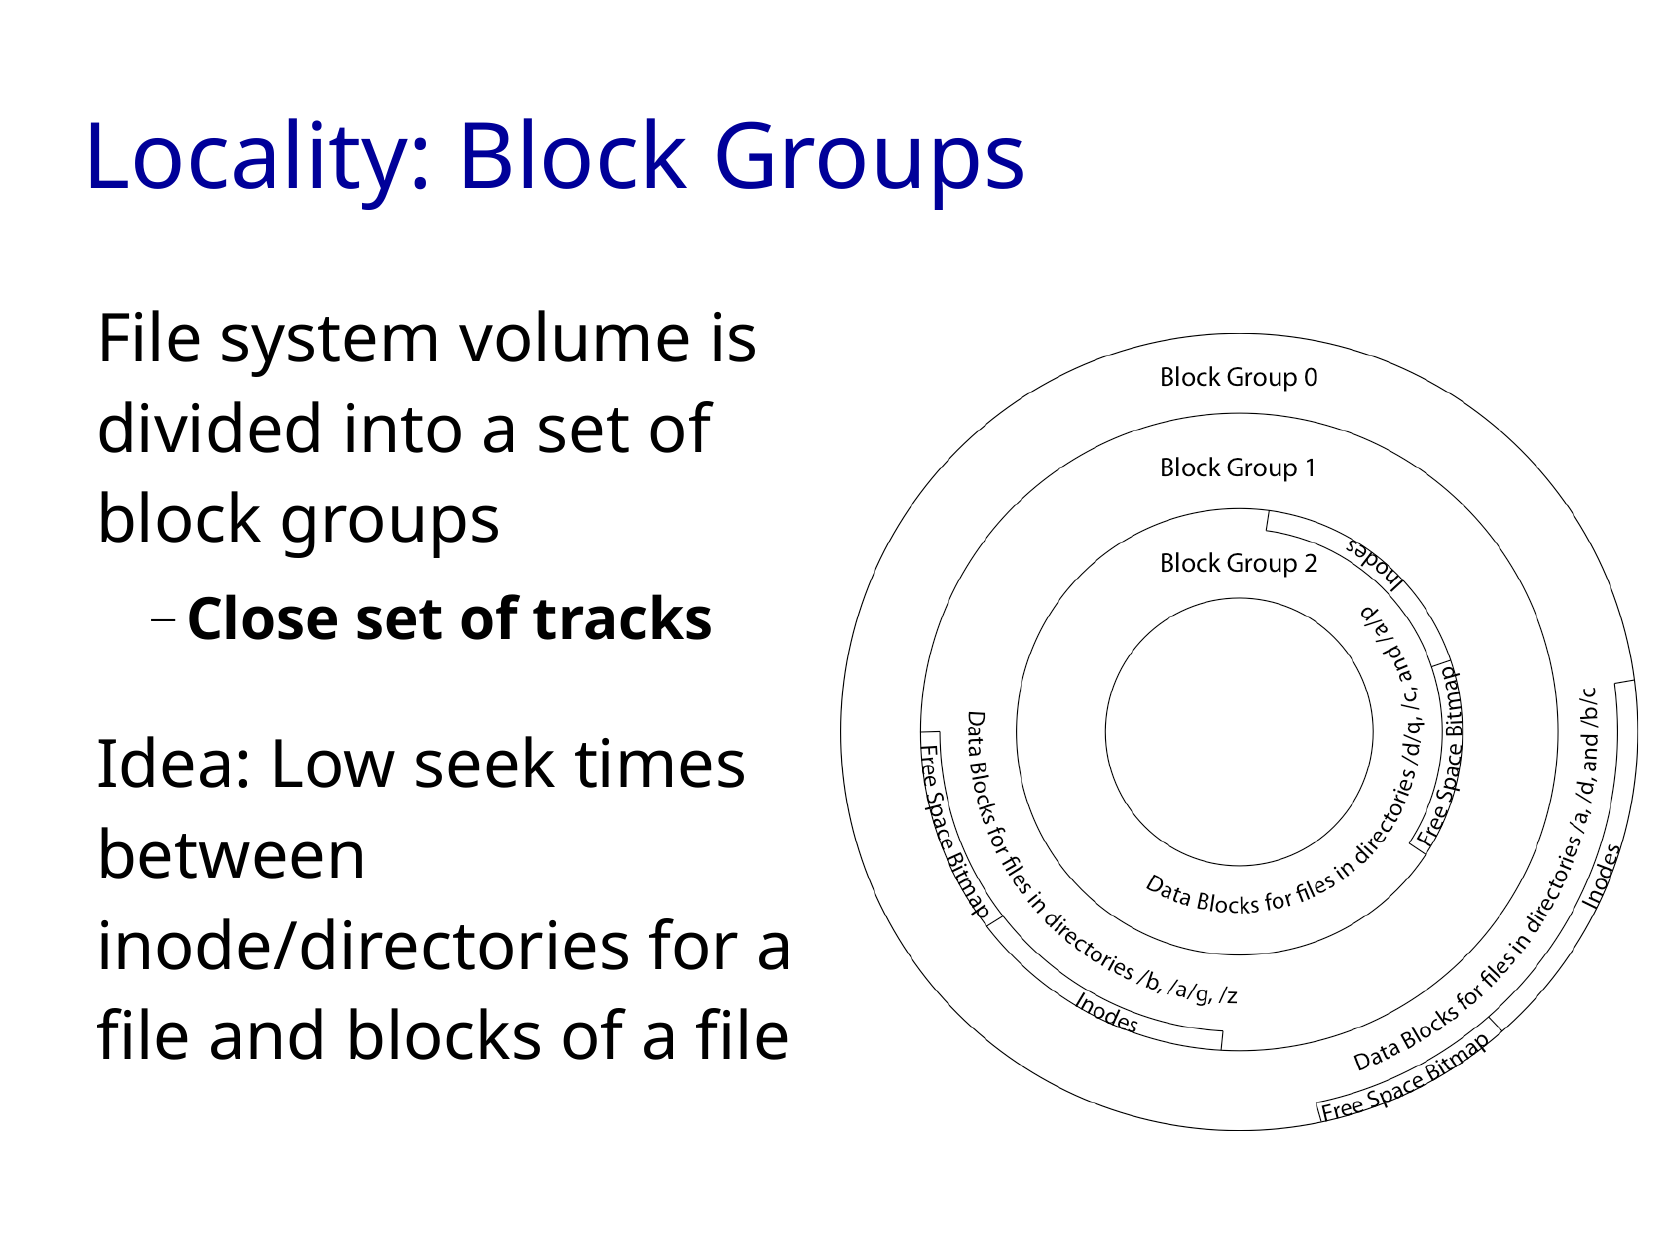

# Locality: Block Groups
File system volume is divided into a set of block groups
Close set of tracks
Idea: Low seek times between inode/directories for a file and blocks of a file